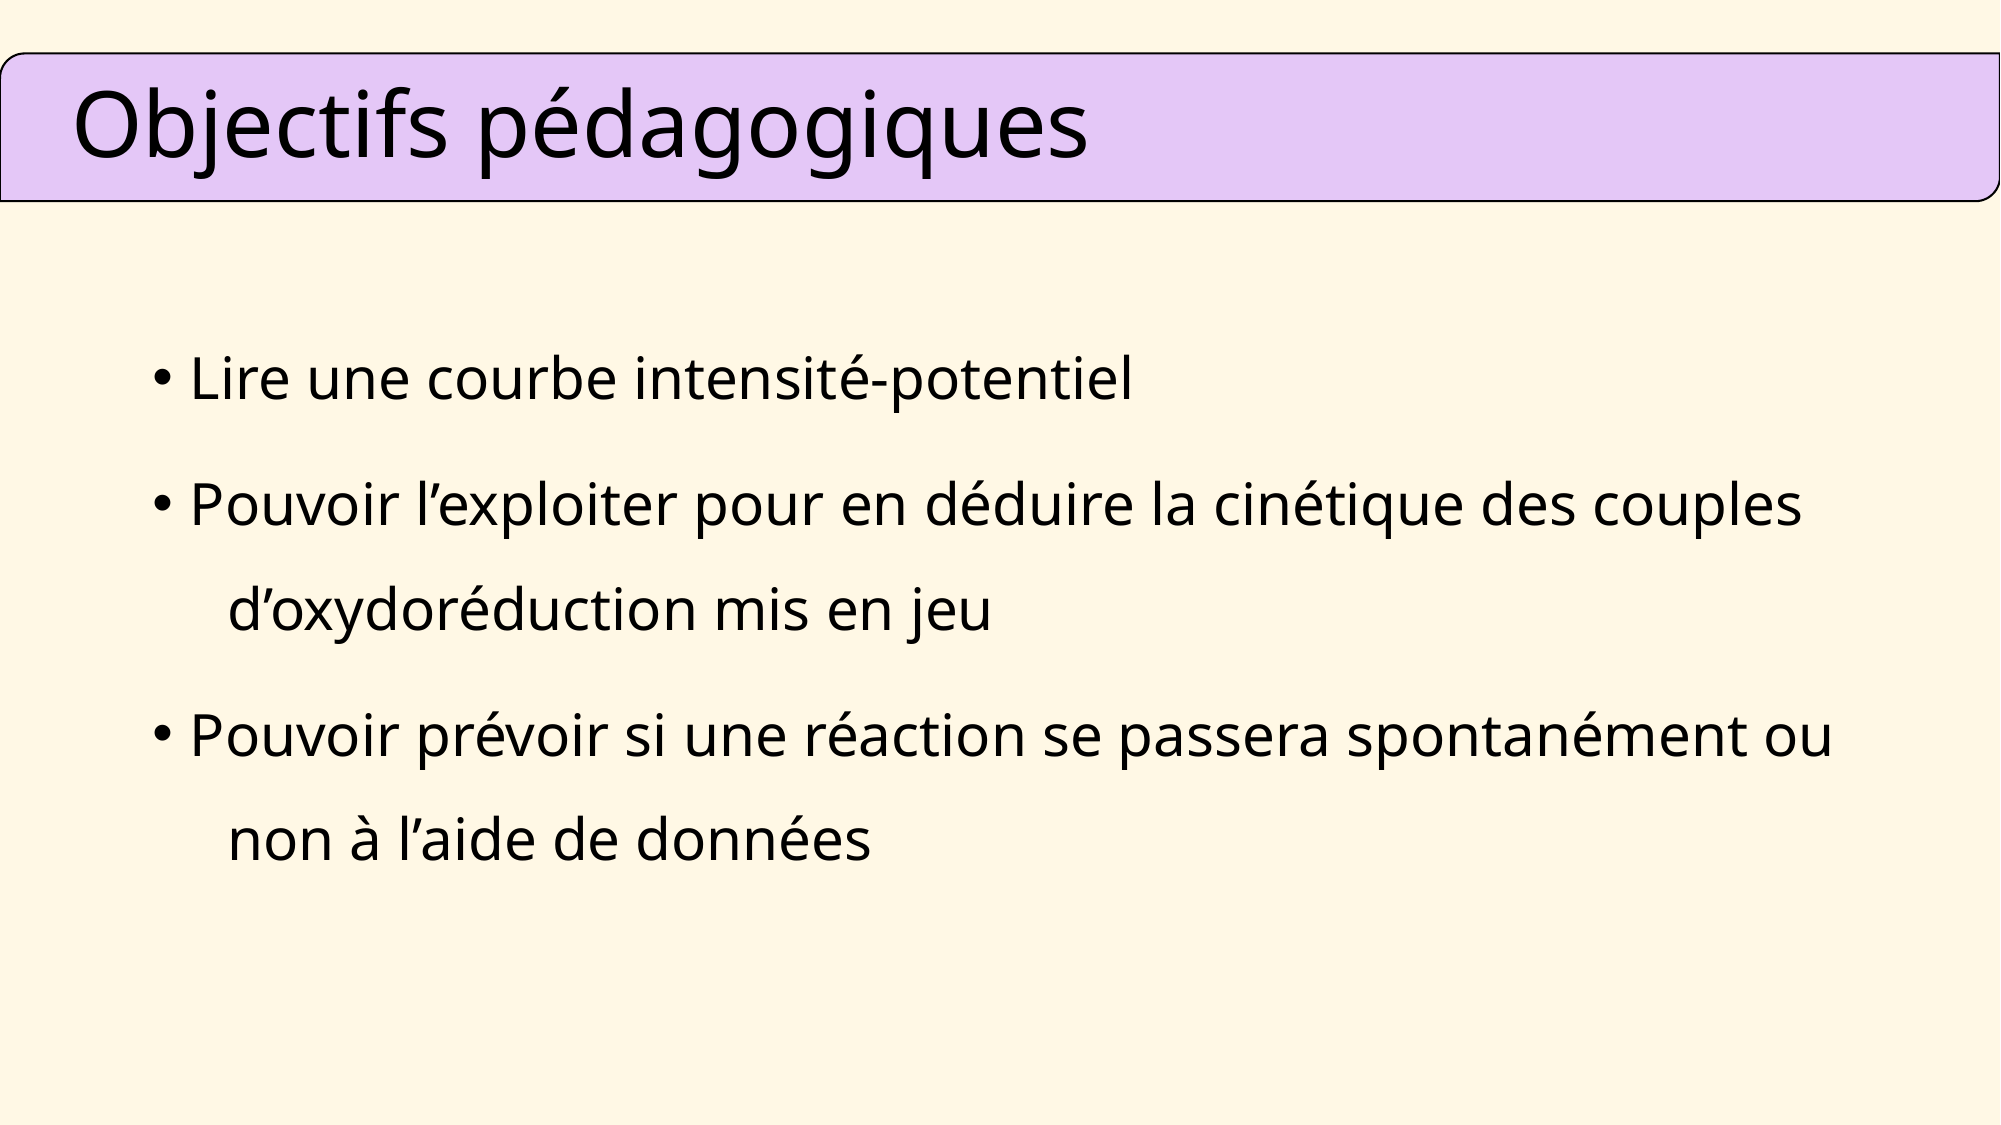

# Objectifs pédagogiques
Lire une courbe intensité-potentiel
Pouvoir l’exploiter pour en déduire la cinétique des couples d’oxydoréduction mis en jeu
Pouvoir prévoir si une réaction se passera spontanément ou non à l’aide de données